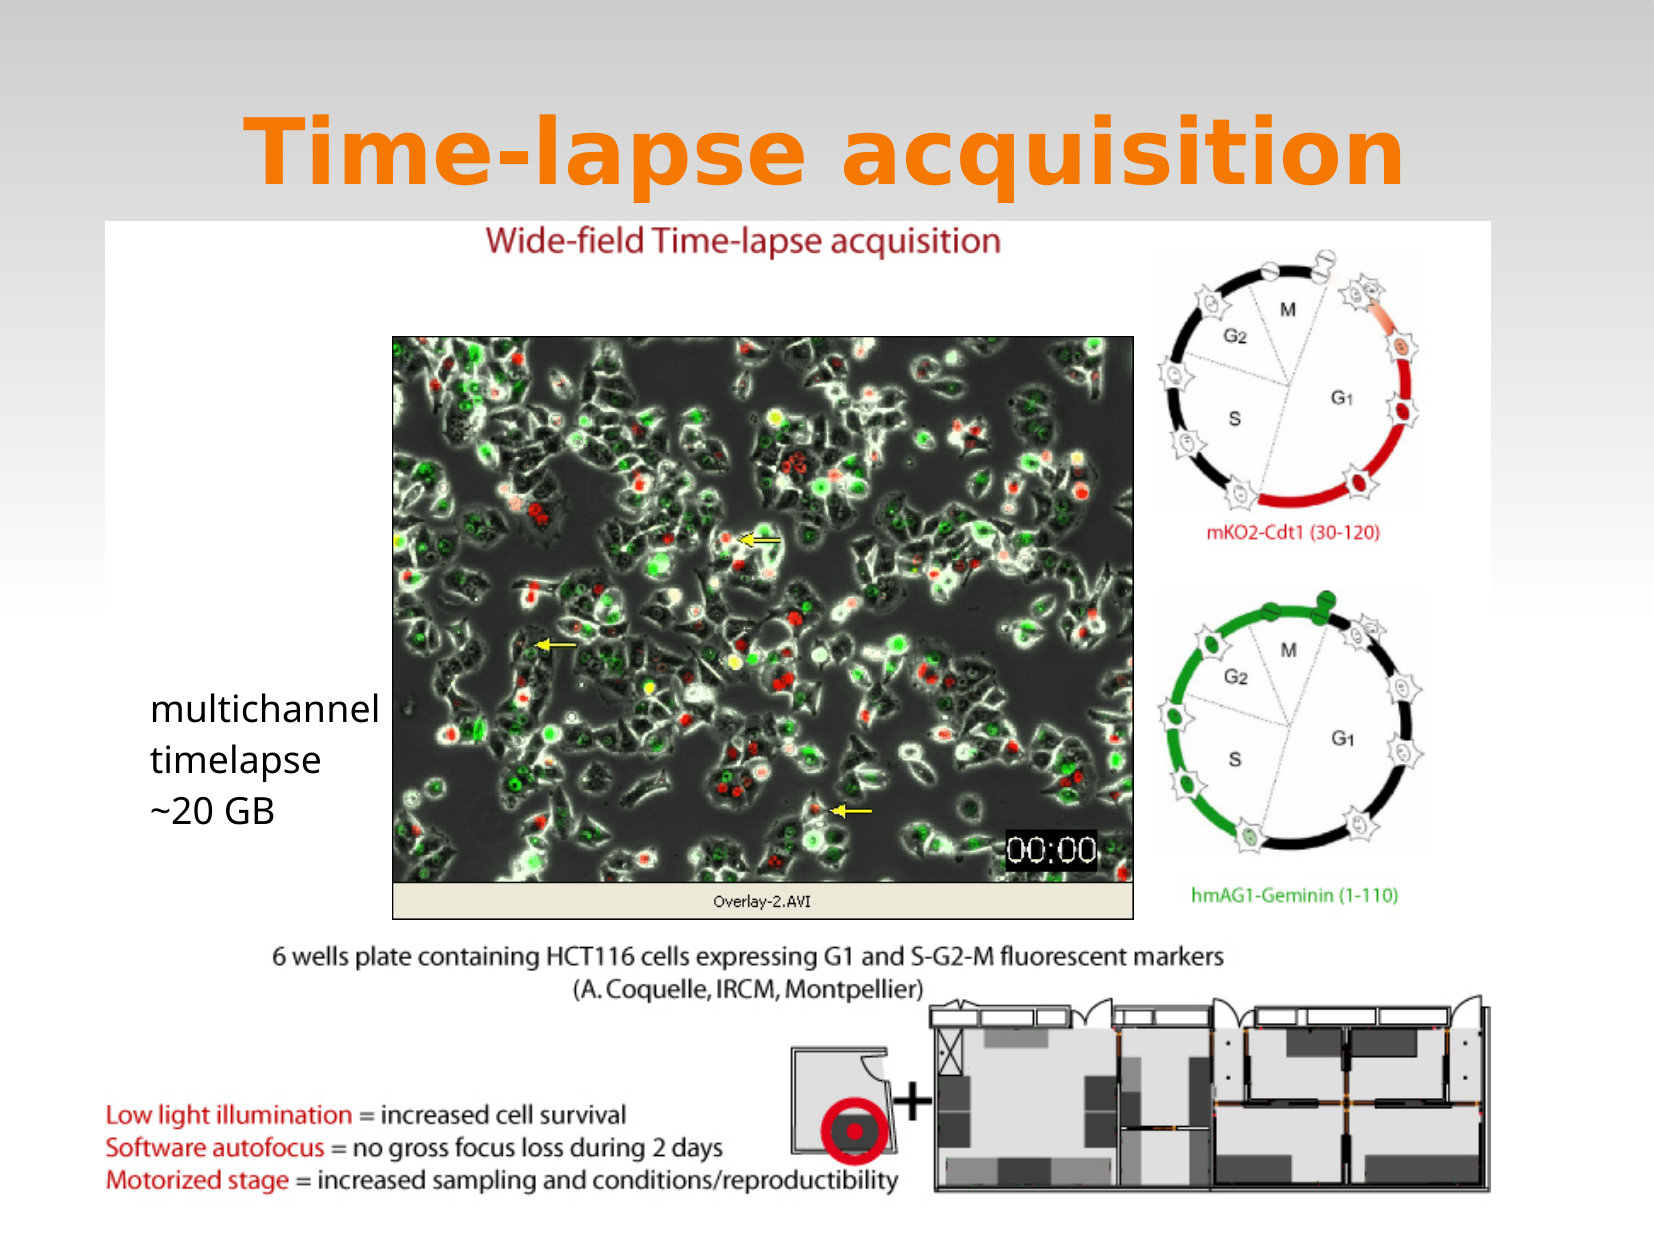

# Time-lapse acquisition
multichannel
timelapse
~20 GB